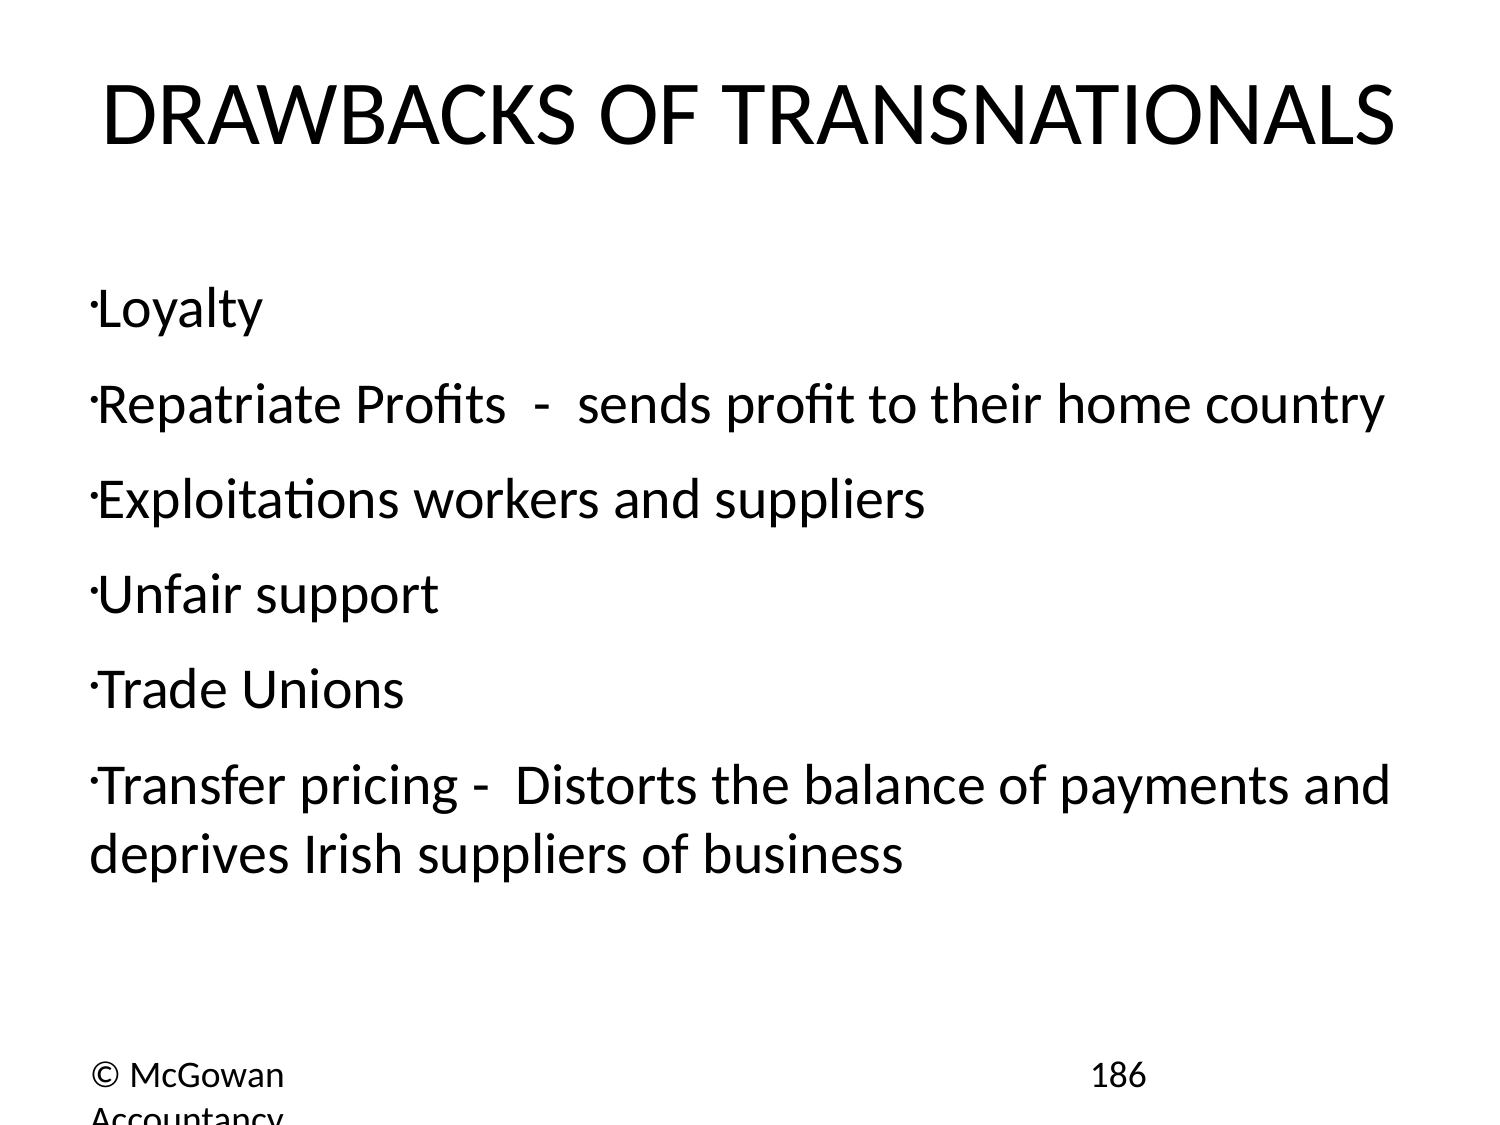

# DRAWBACKS OF TRANSNATIONALS
Loyalty
Repatriate Profits - sends profit to their home country
Exploitations workers and suppliers
Unfair support
Trade Unions
Transfer pricing - Distorts the balance of payments and deprives Irish suppliers of business
© McGowan Accountancy Services
186